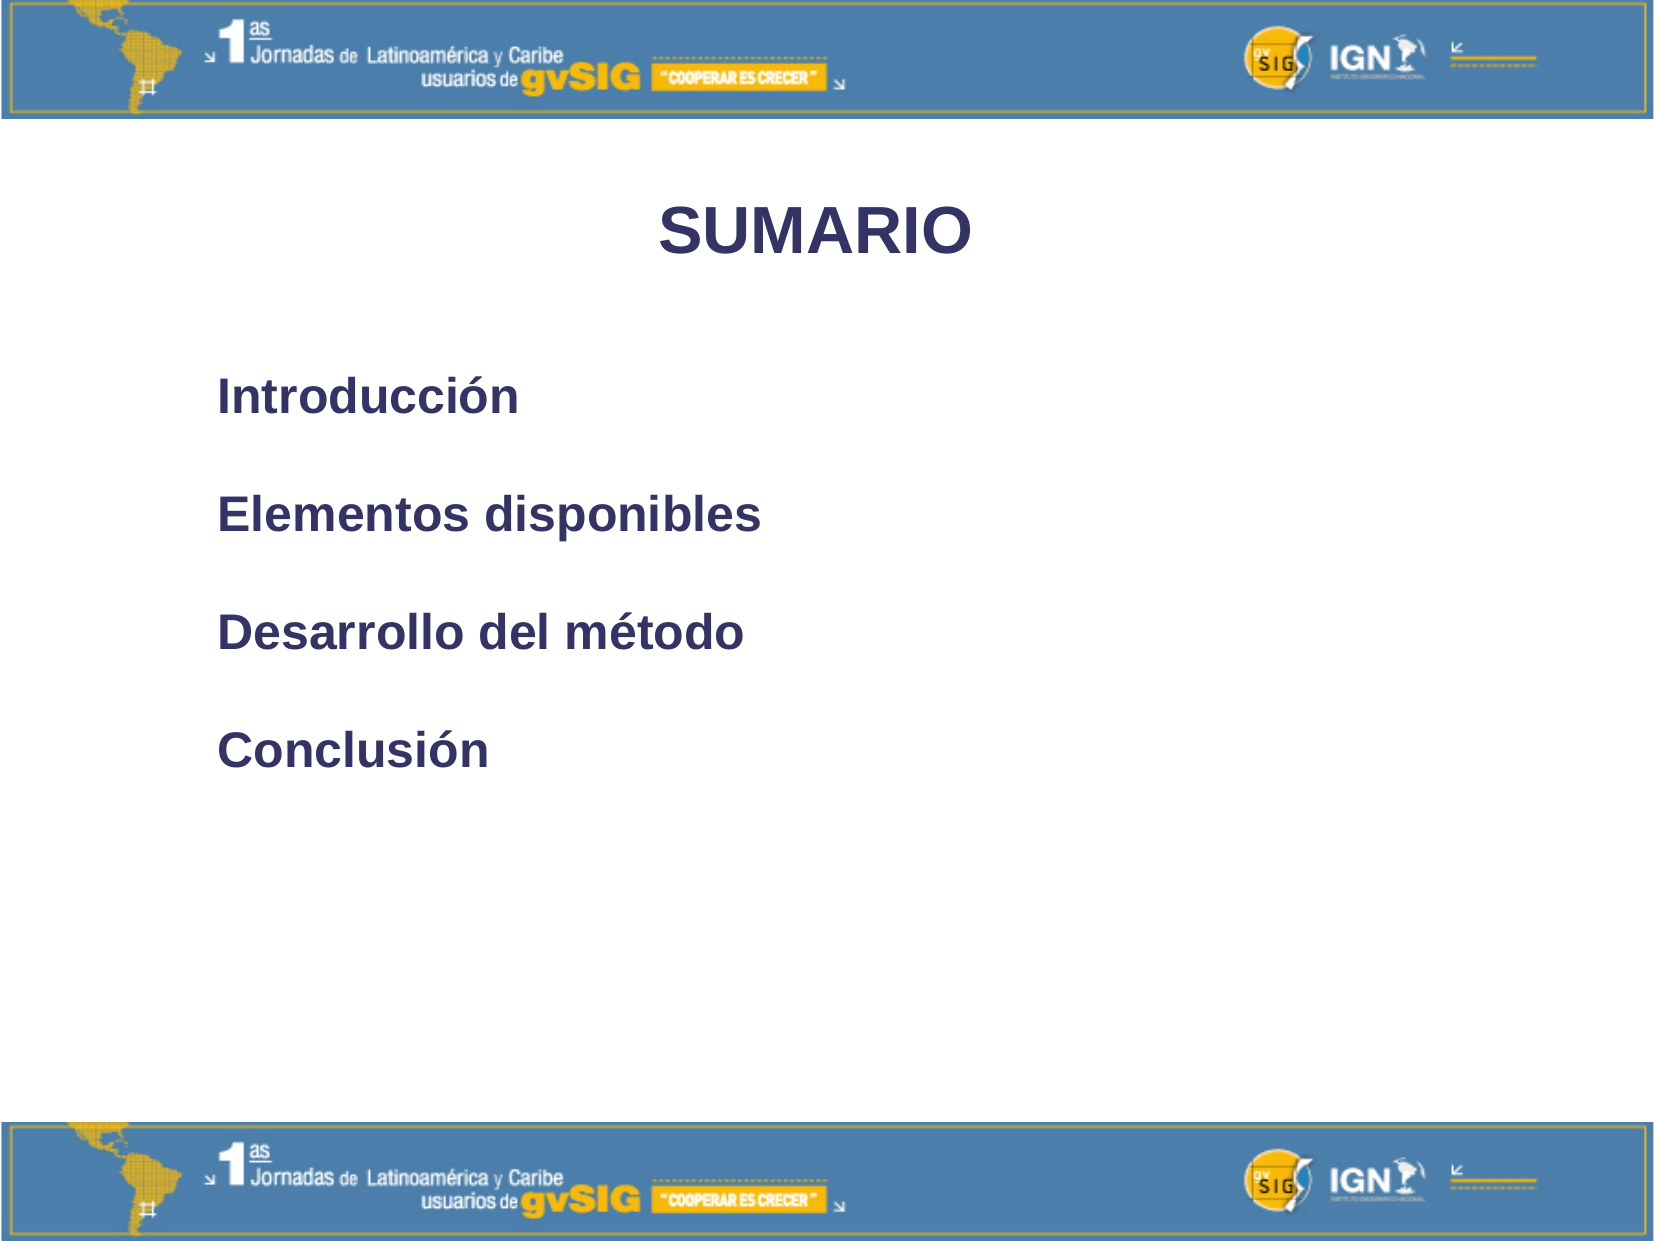

SUMARIO
 Introducción
 Elementos disponibles
 Desarrollo del método
 Conclusión